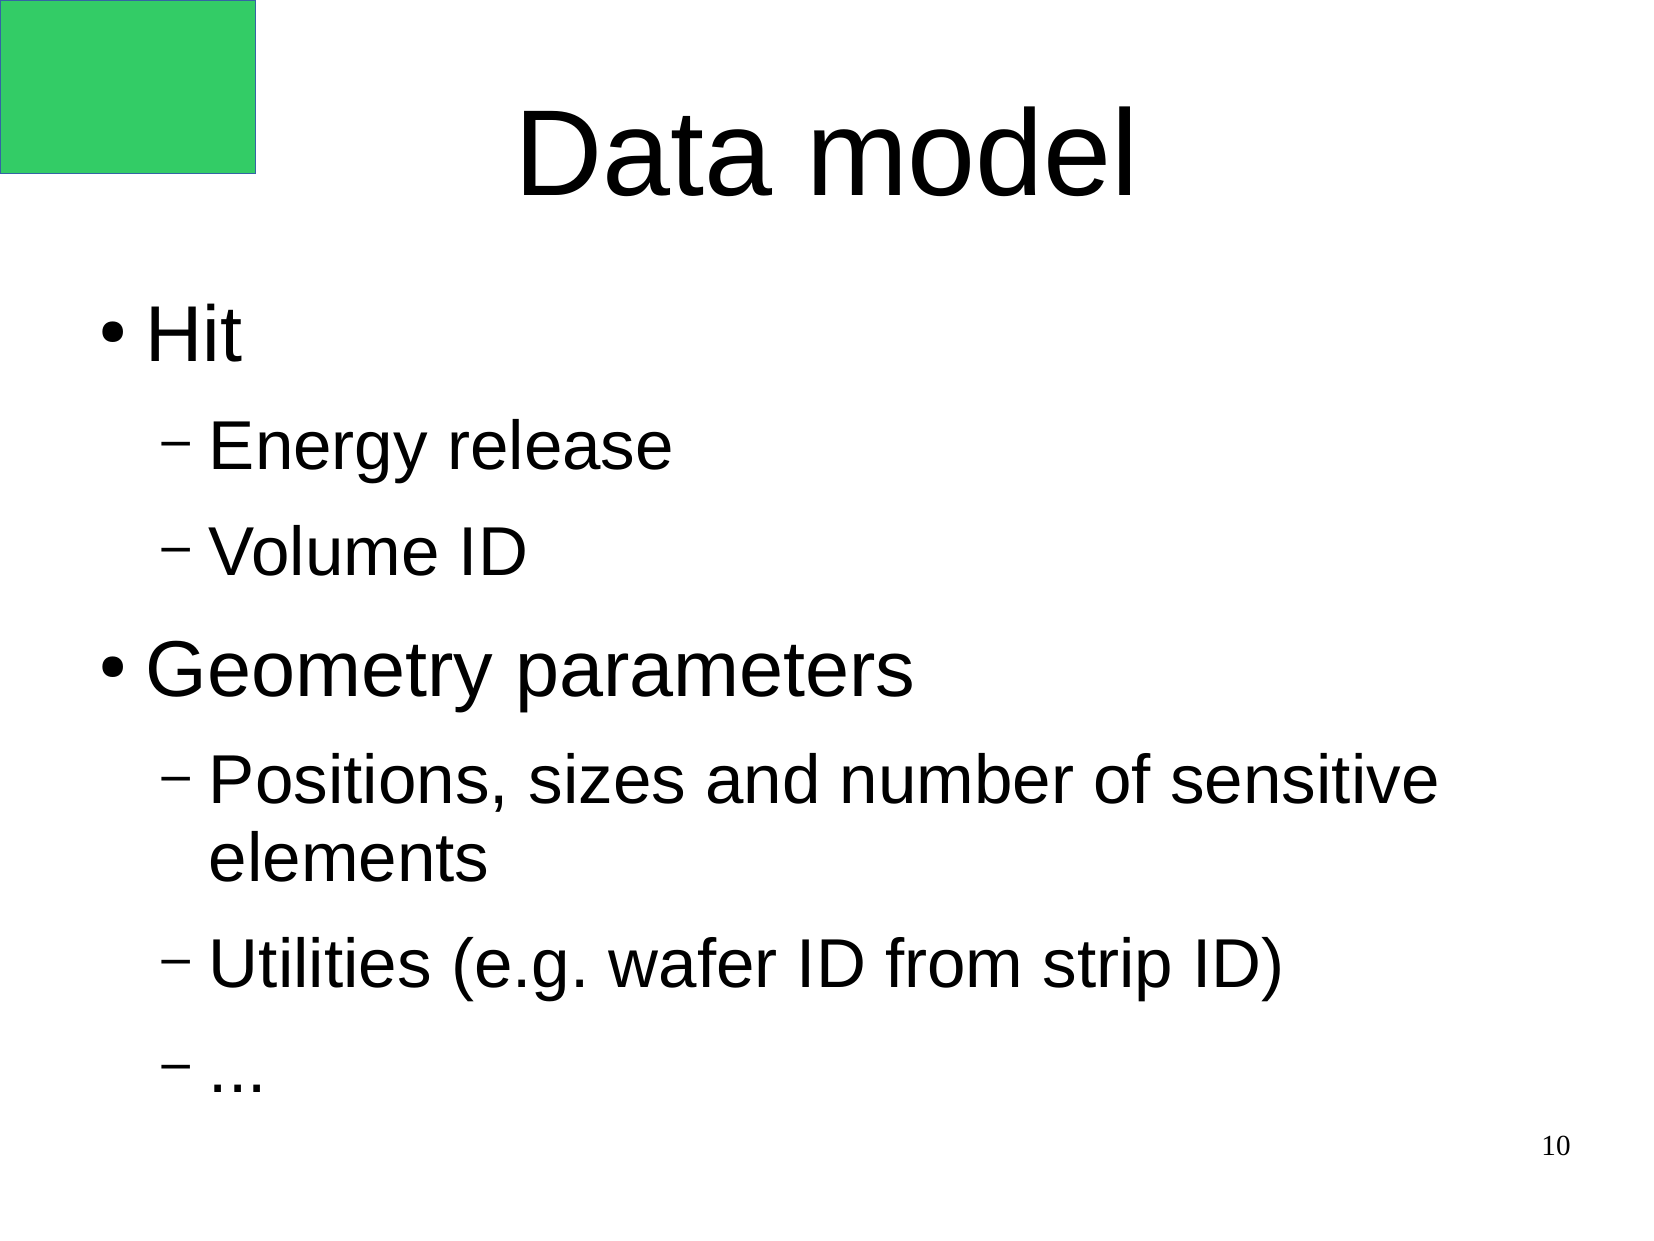

# Data model
Hit
Energy release
Volume ID
Geometry parameters
Positions, sizes and number of sensitive elements
Utilities (e.g. wafer ID from strip ID)
...
10